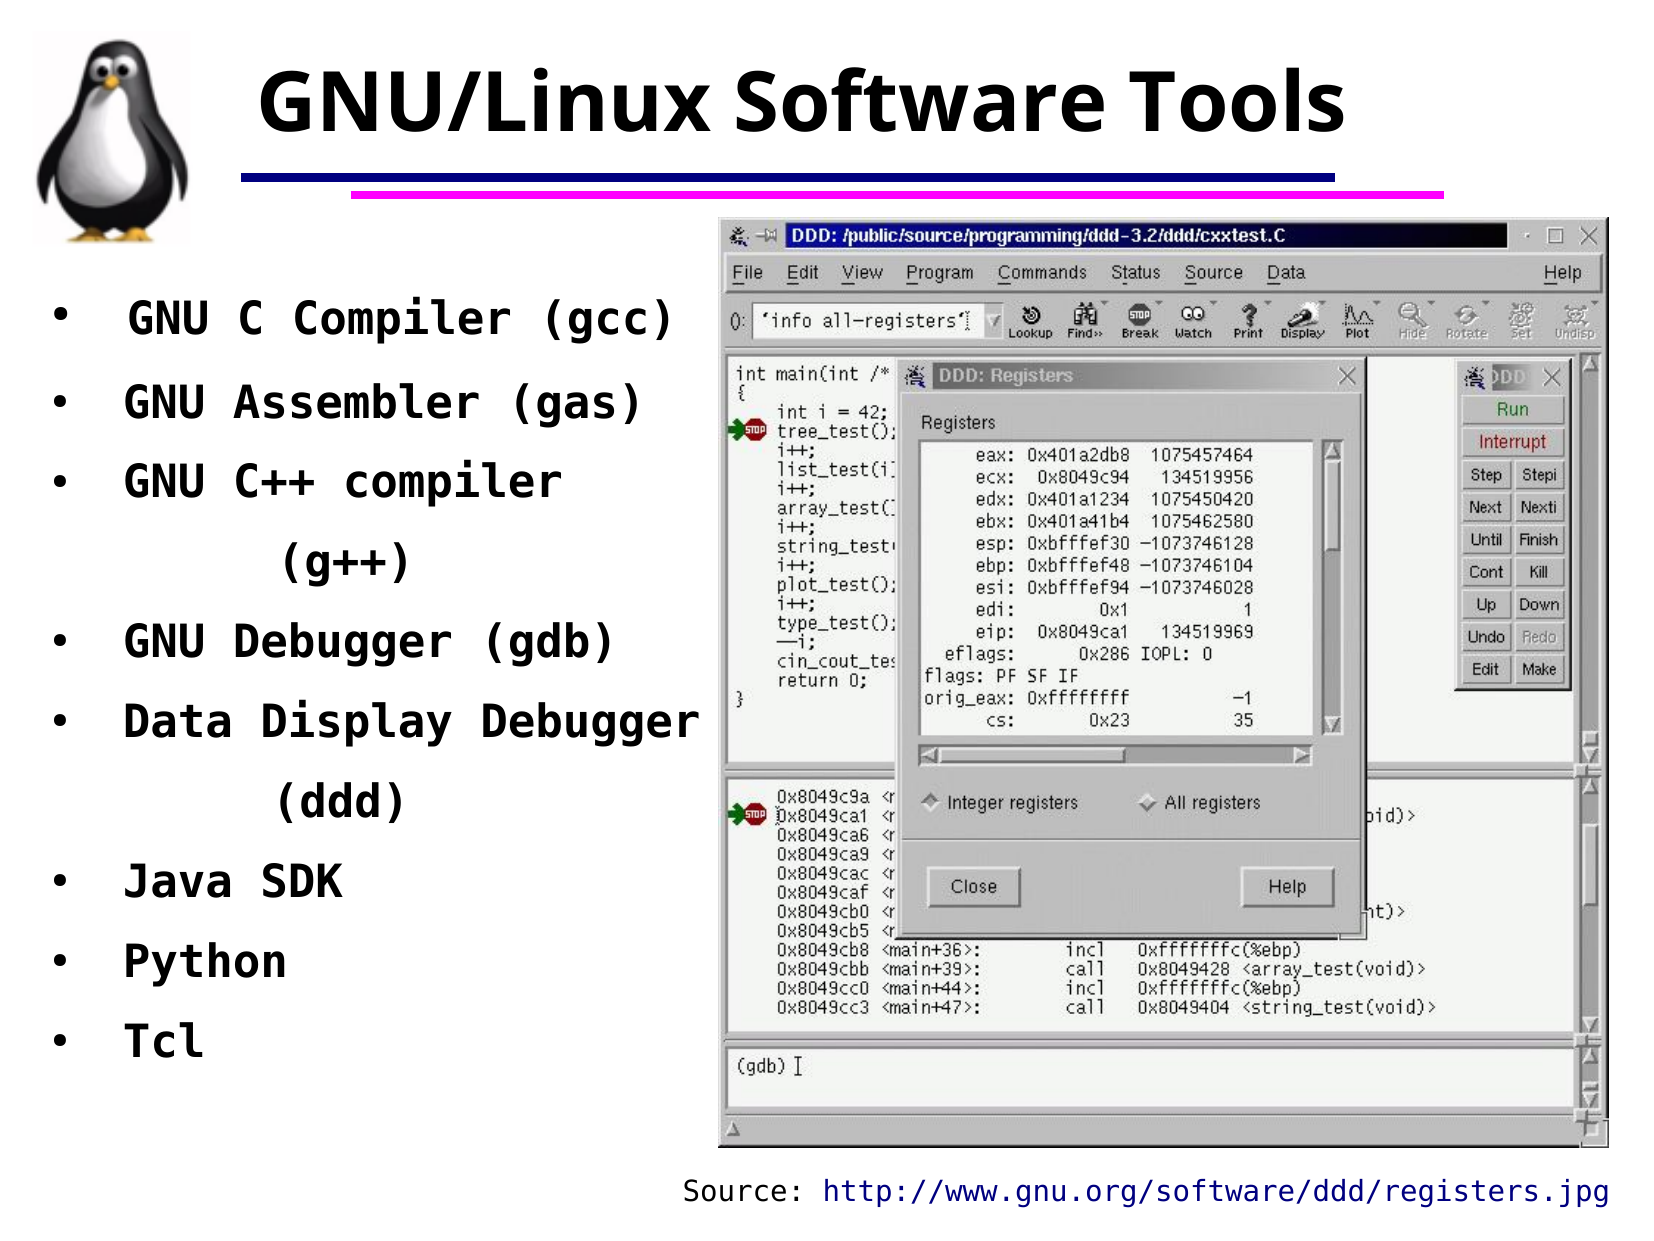

GNU/Linux Software Tools
 	GNU C Compiler (gcc)
 GNU Assembler (gas)
 GNU C++ compiler 	 		(g++)
 GNU Debugger (gdb)
 Data Display Debugger (ddd)
 Java SDK
 Python
 Tcl
Source: http://www.gnu.org/software/ddd/registers.jpg